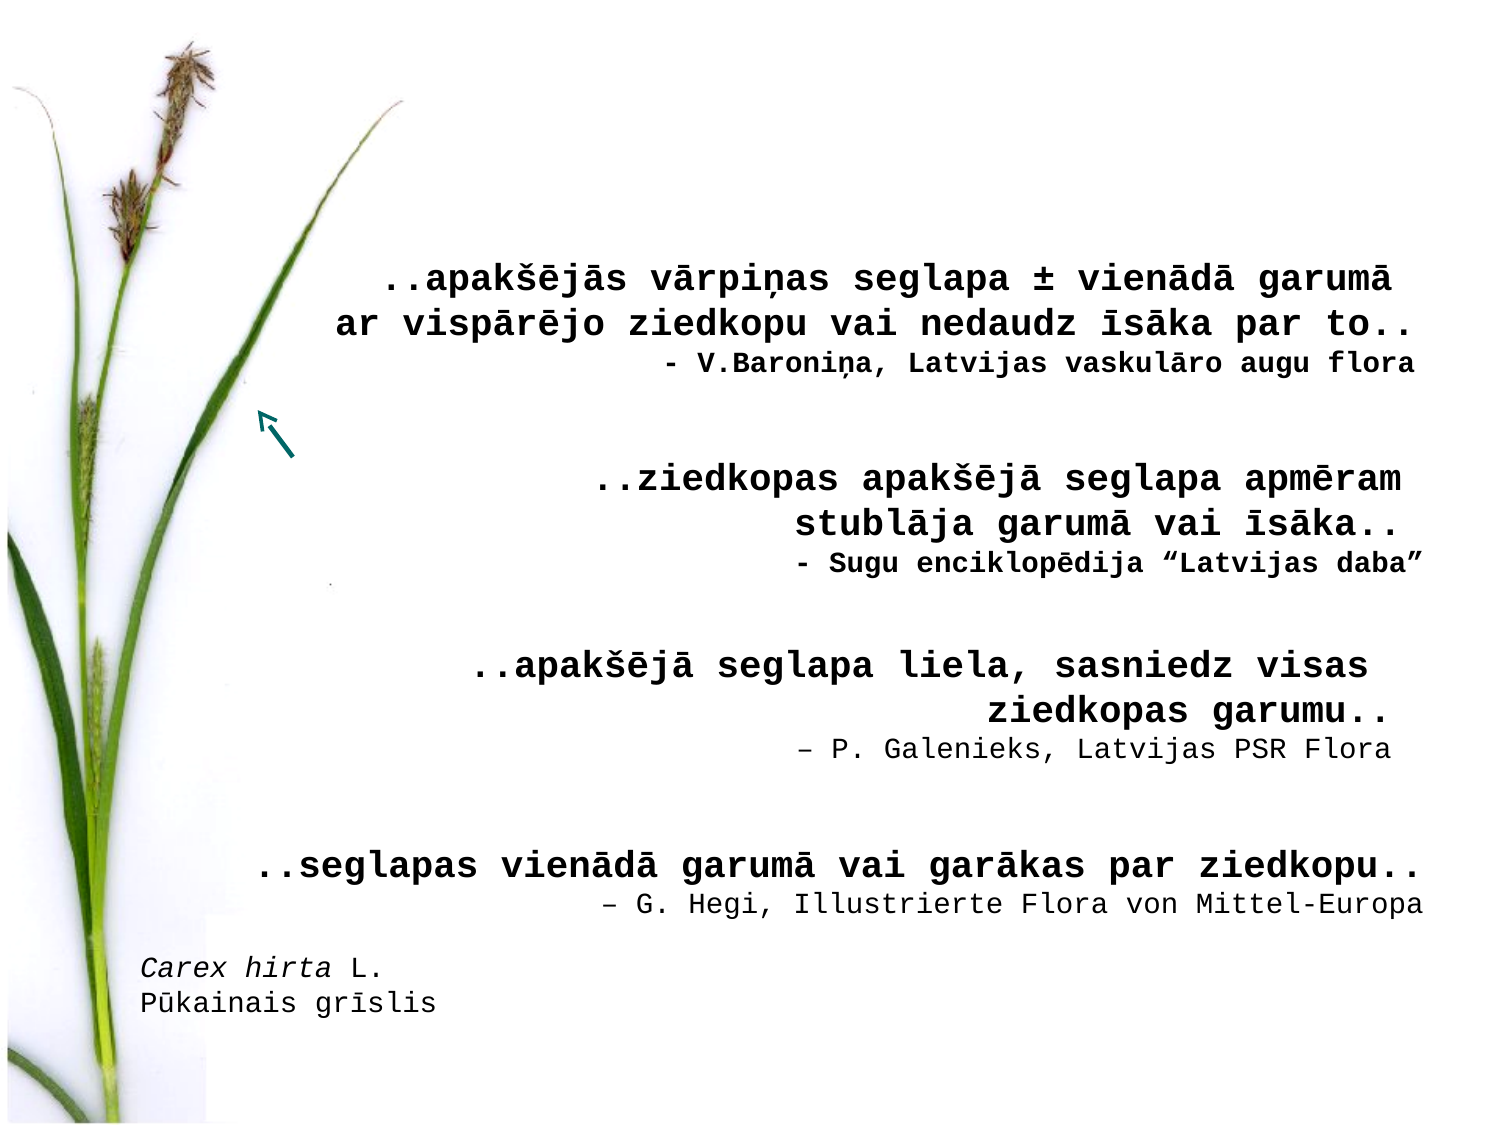

..apakšējās vārpiņas seglapa ± vienādā garumā
ar vispārējo ziedkopu vai nedaudz īsāka par to..
- V.Baroniņa, Latvijas vaskulāro augu flora
..ziedkopas apakšējā seglapa apmēram
stublāja garumā vai īsāka..
- Sugu enciklopēdija “Latvijas daba”
..apakšējā seglapa liela, sasniedz visas
ziedkopas garumu..
– P. Galenieks, Latvijas PSR Flora
..seglapas vienādā garumā vai garākas par ziedkopu..
– G. Hegi, Illustrierte Flora von Mittel-Europa
Carex hirta L.
Pūkainais grīslis